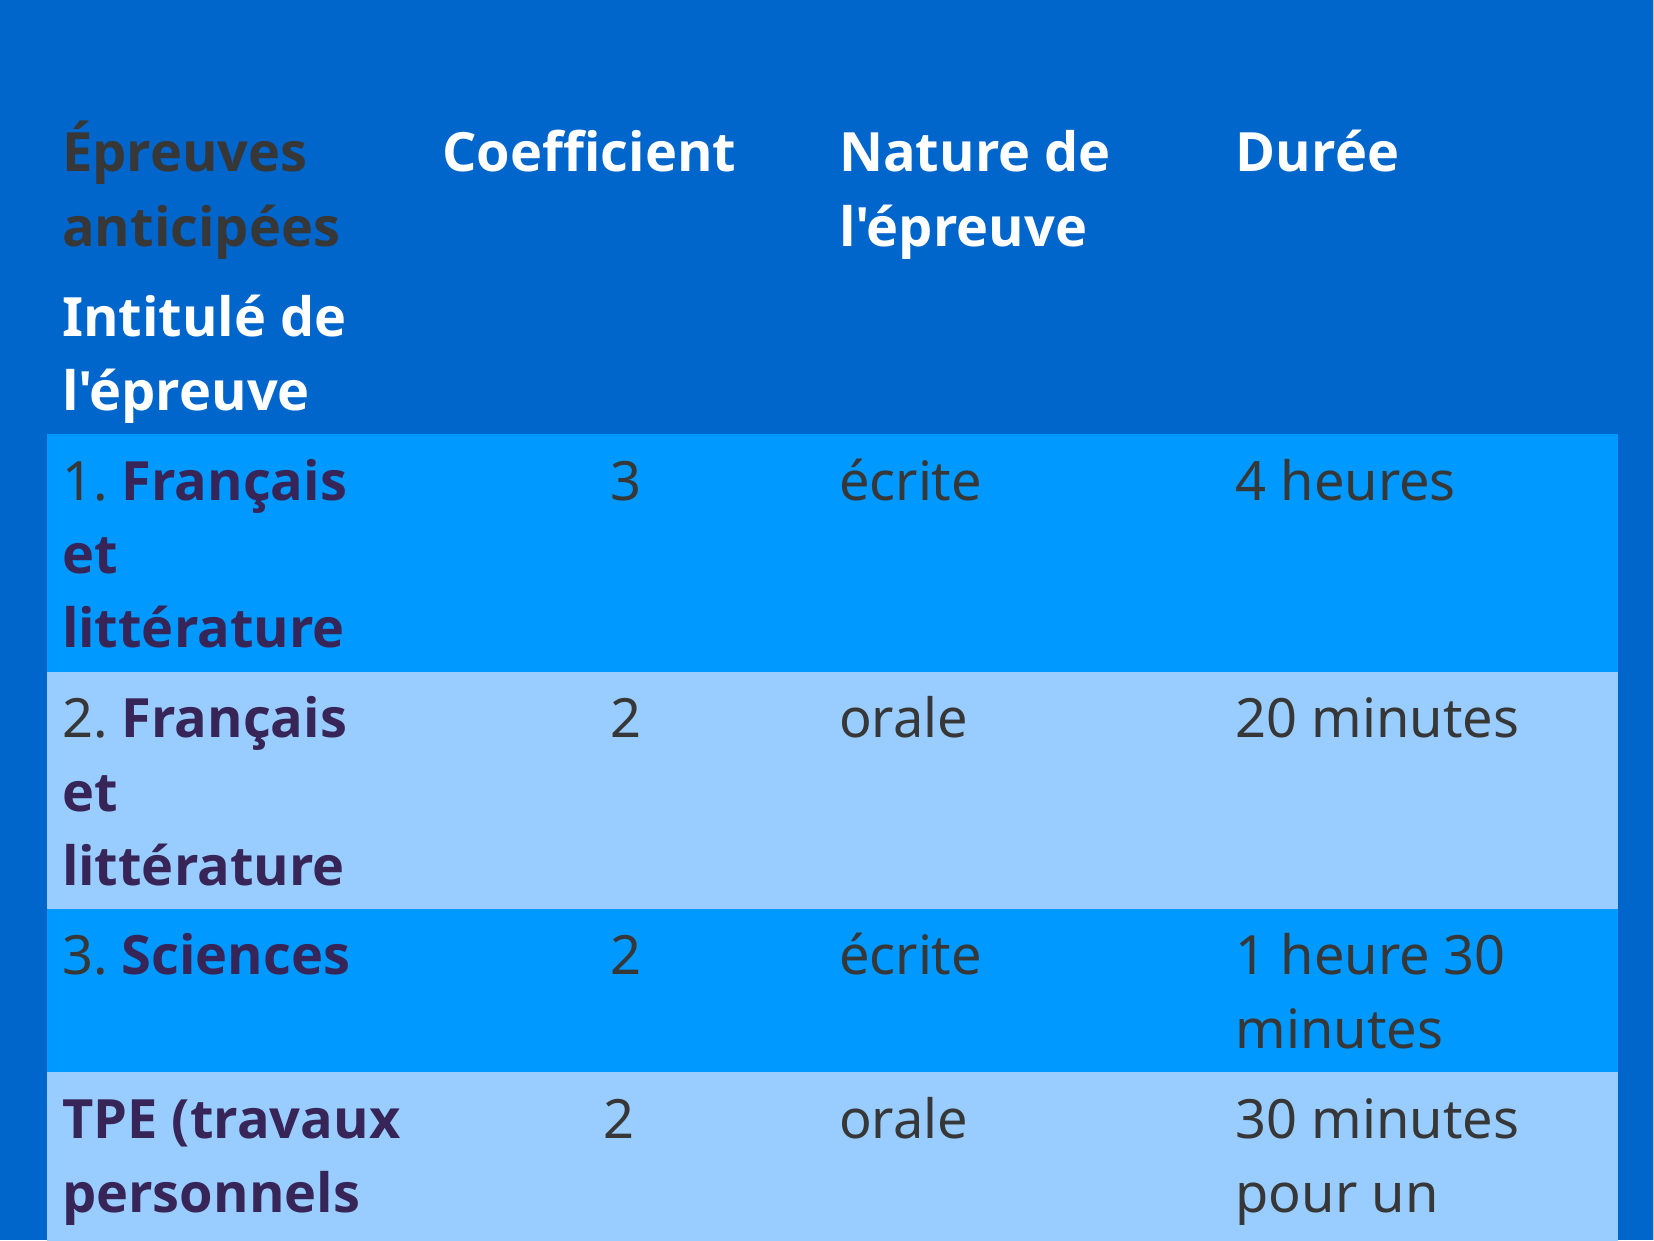

| Épreuves anticipées Intitulé de l'épreuve | Coefficient | Nature de l'épreuve | Durée |
| --- | --- | --- | --- |
| 1. Français et littérature | 3 | écrite | 4 heures |
| 2. Français et littérature | 2 | orale | 20 minutes |
| 3. Sciences | 2 | écrite | 1 heure 30 minutes |
| TPE (travaux personnels encadrés) | 2 | orale | 30 minutes pour un groupe de 3 candidats |